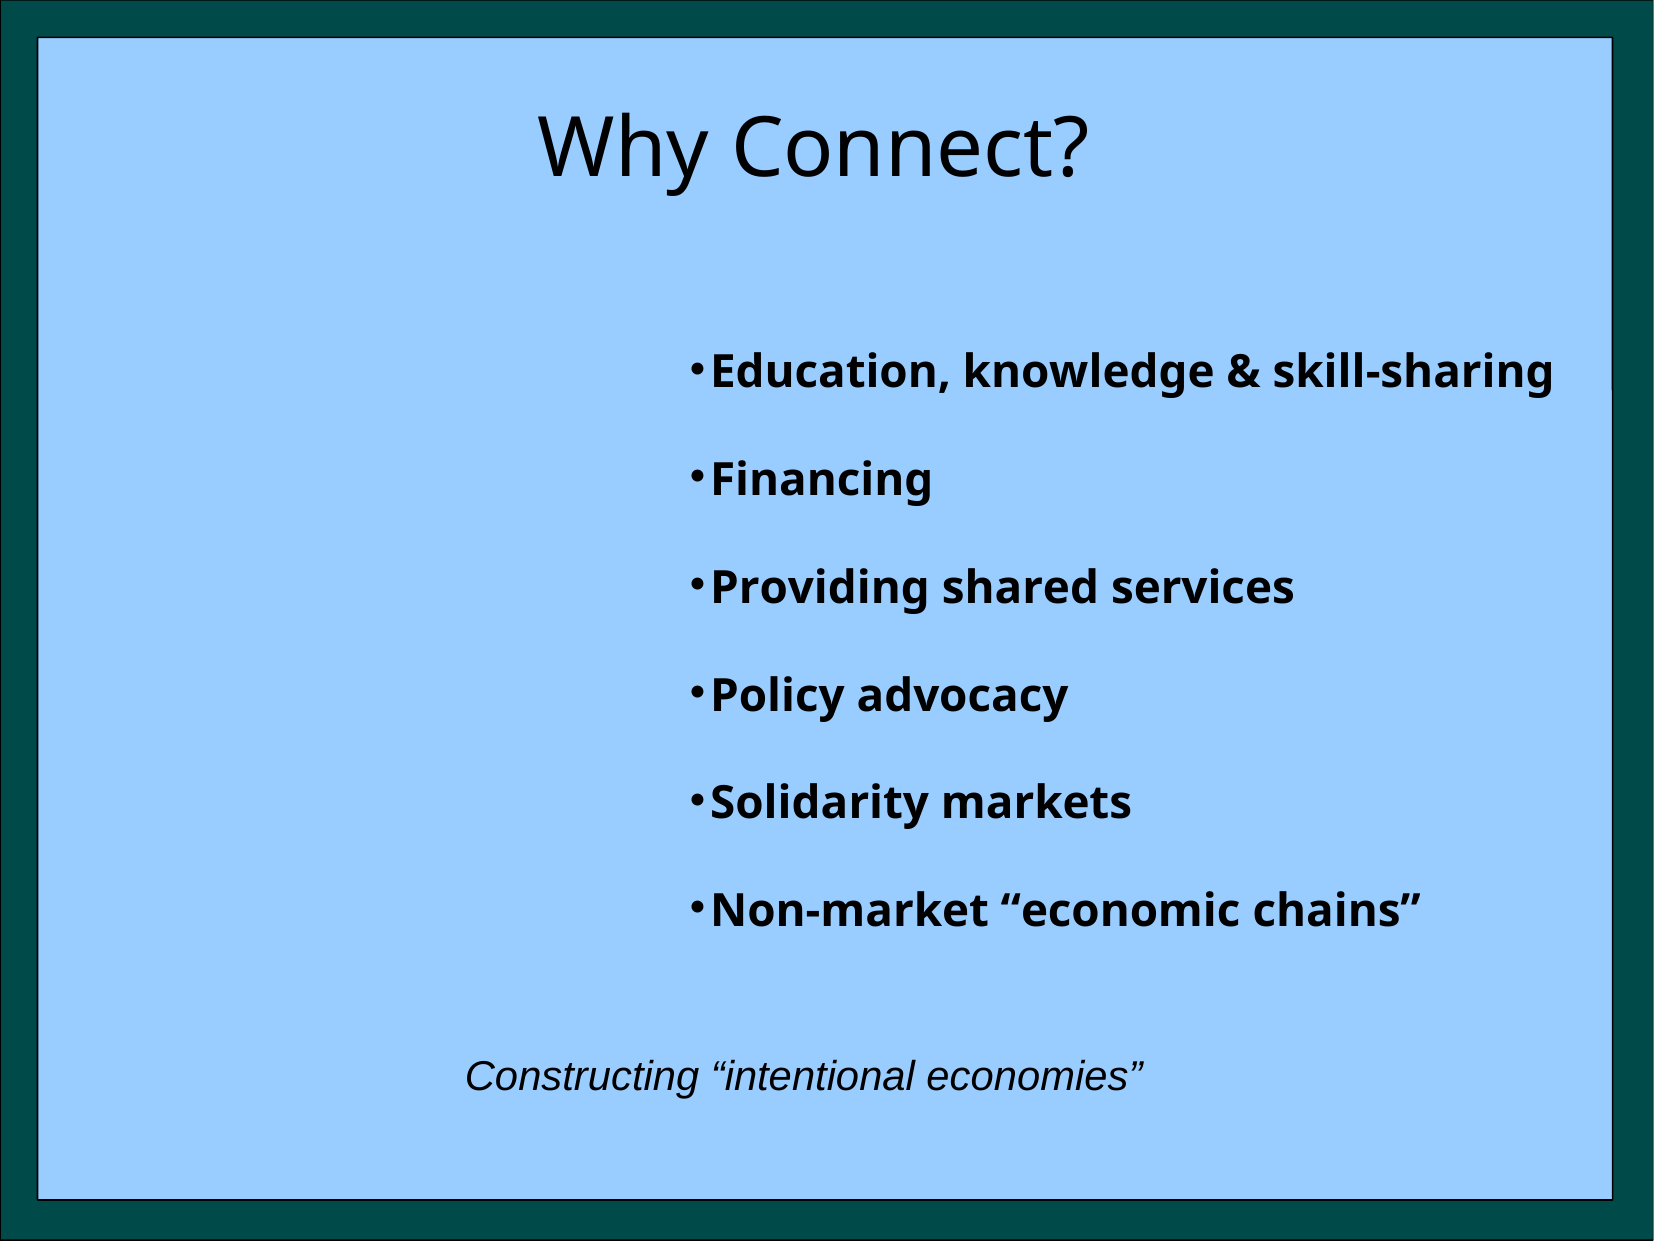

Why Connect?
Education, knowledge & skill-sharing
Financing
Providing shared services
Policy advocacy
Solidarity markets
Non-market “economic chains”
Constructing “intentional economies”